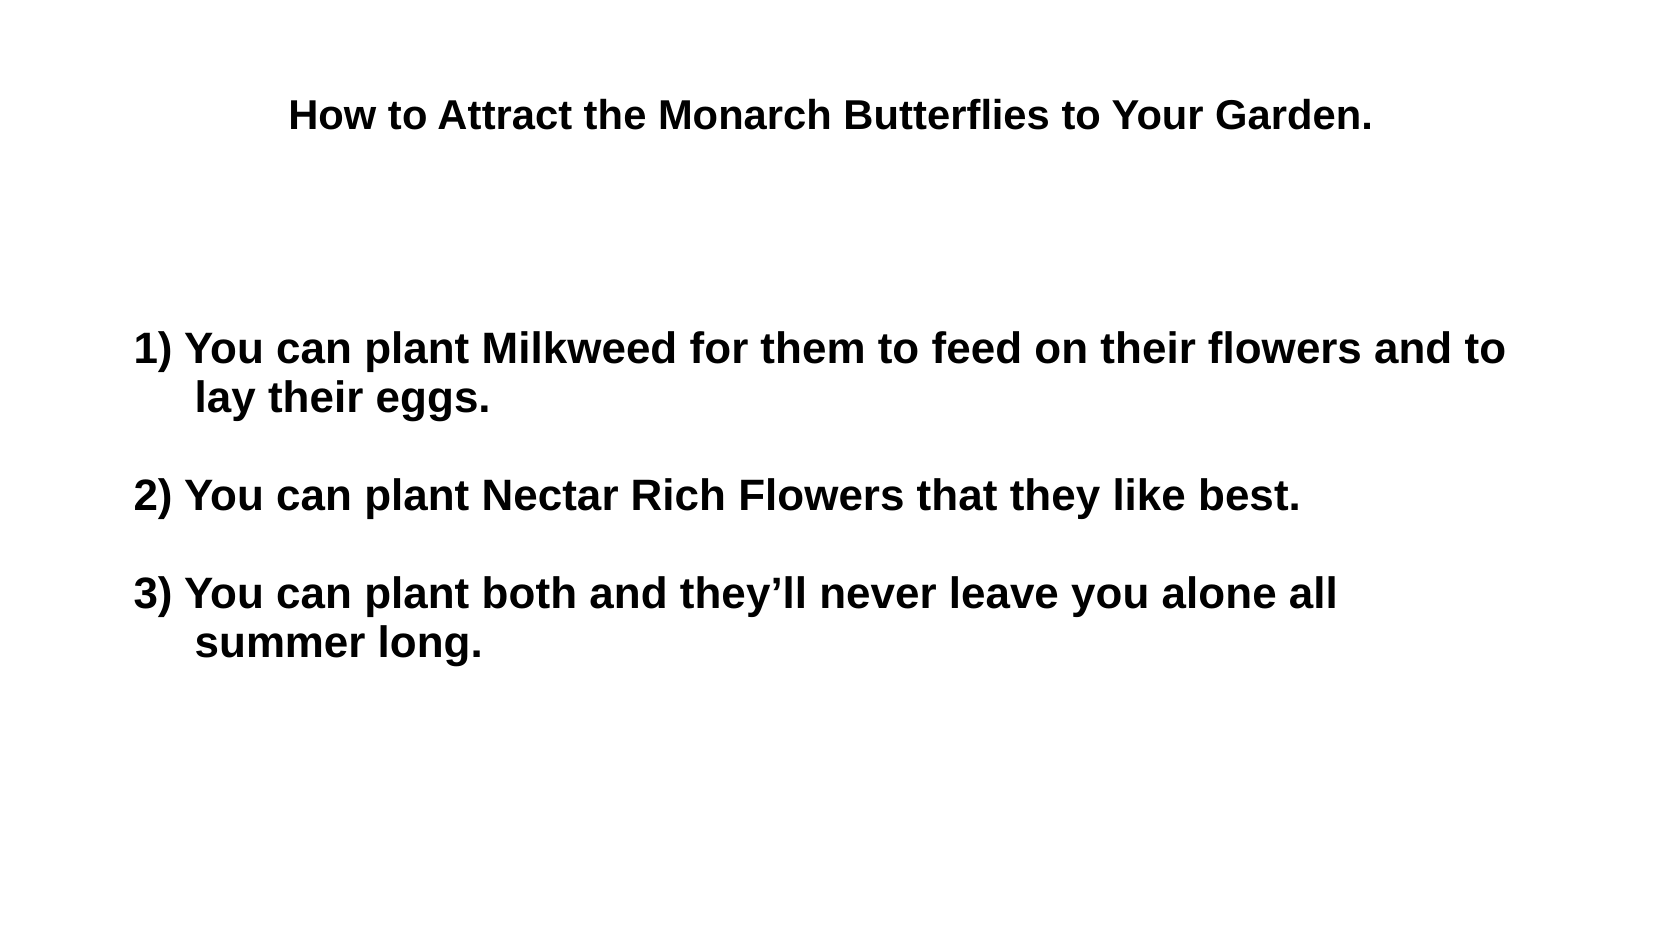

# How to Attract the Monarch Butterflies to Your Garden.
1) You can plant Milkweed for them to feed on their flowers and to lay their eggs.
2) You can plant Nectar Rich Flowers that they like best.
3) You can plant both and they’ll never leave you alone all
 summer long.